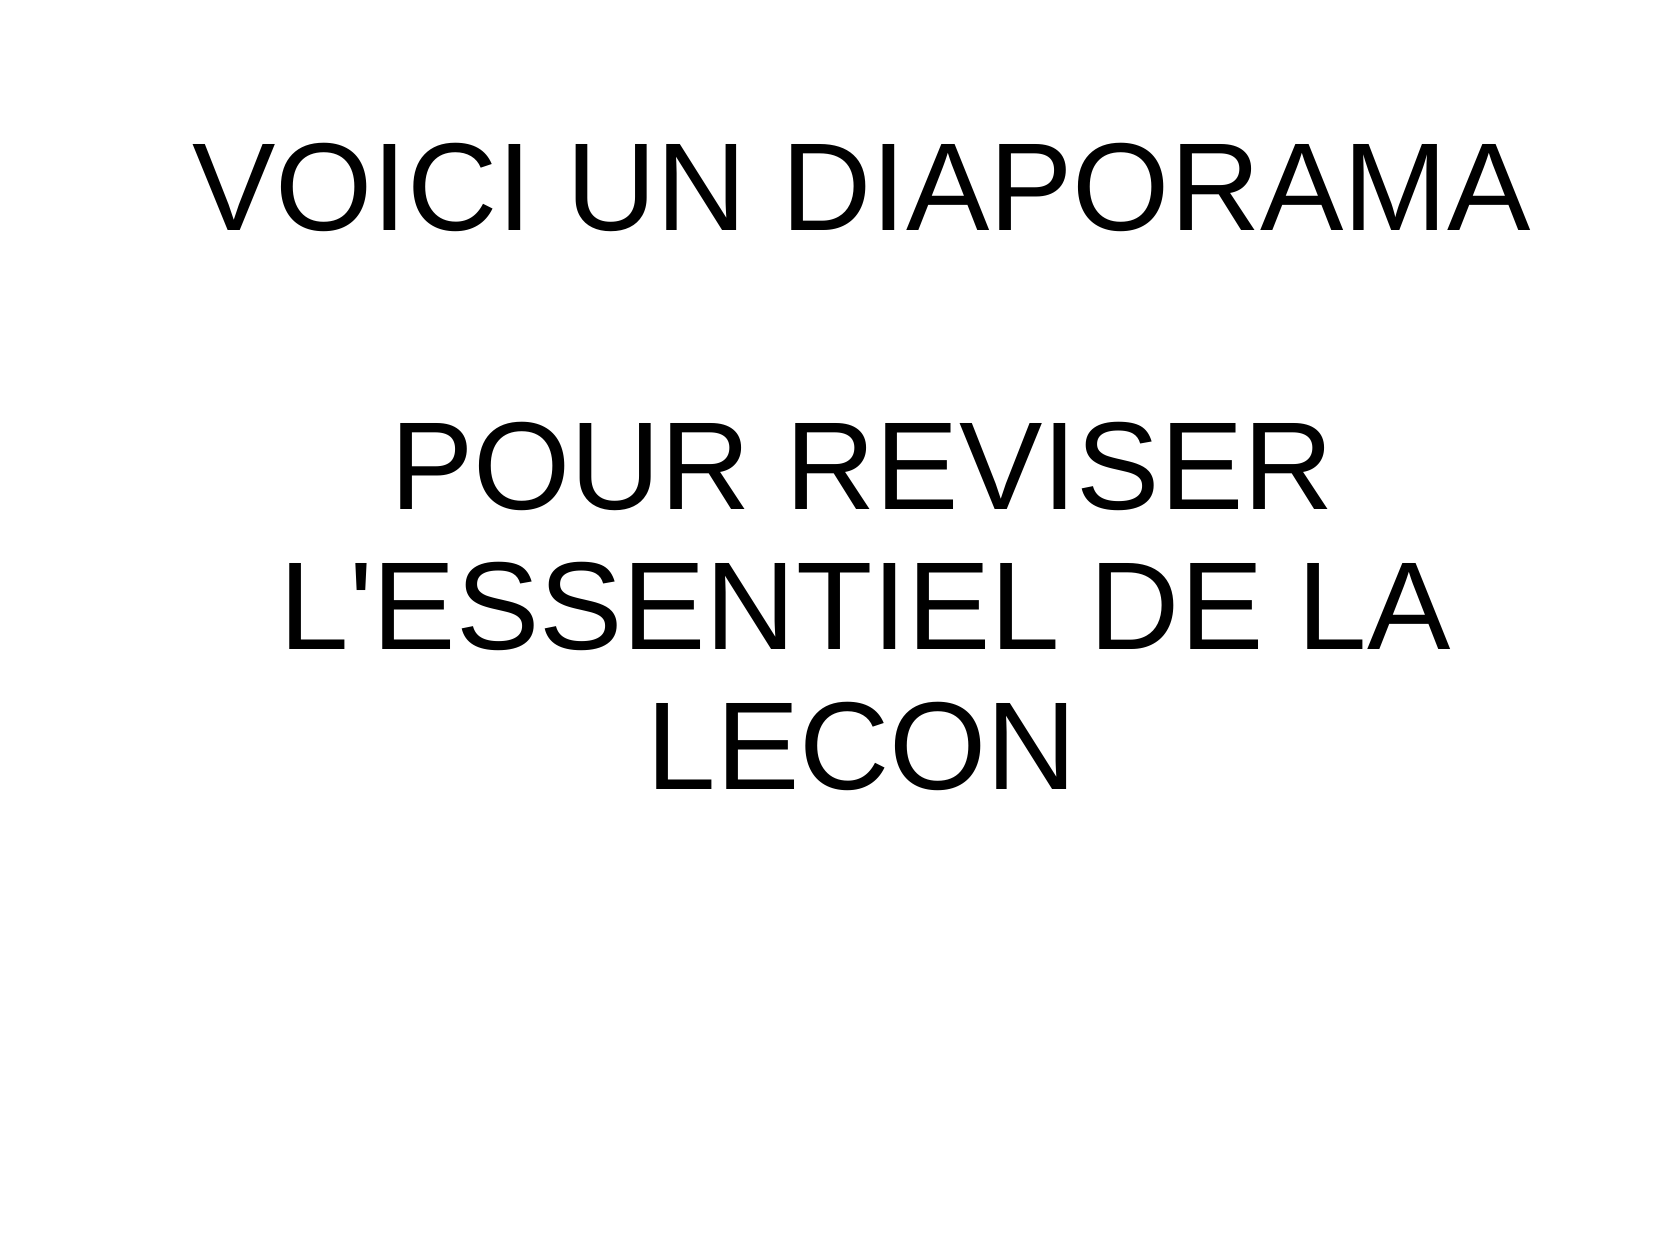

# VOICI UN DIAPORAMA POUR REVISER L'ESSENTIEL DE LA LECON